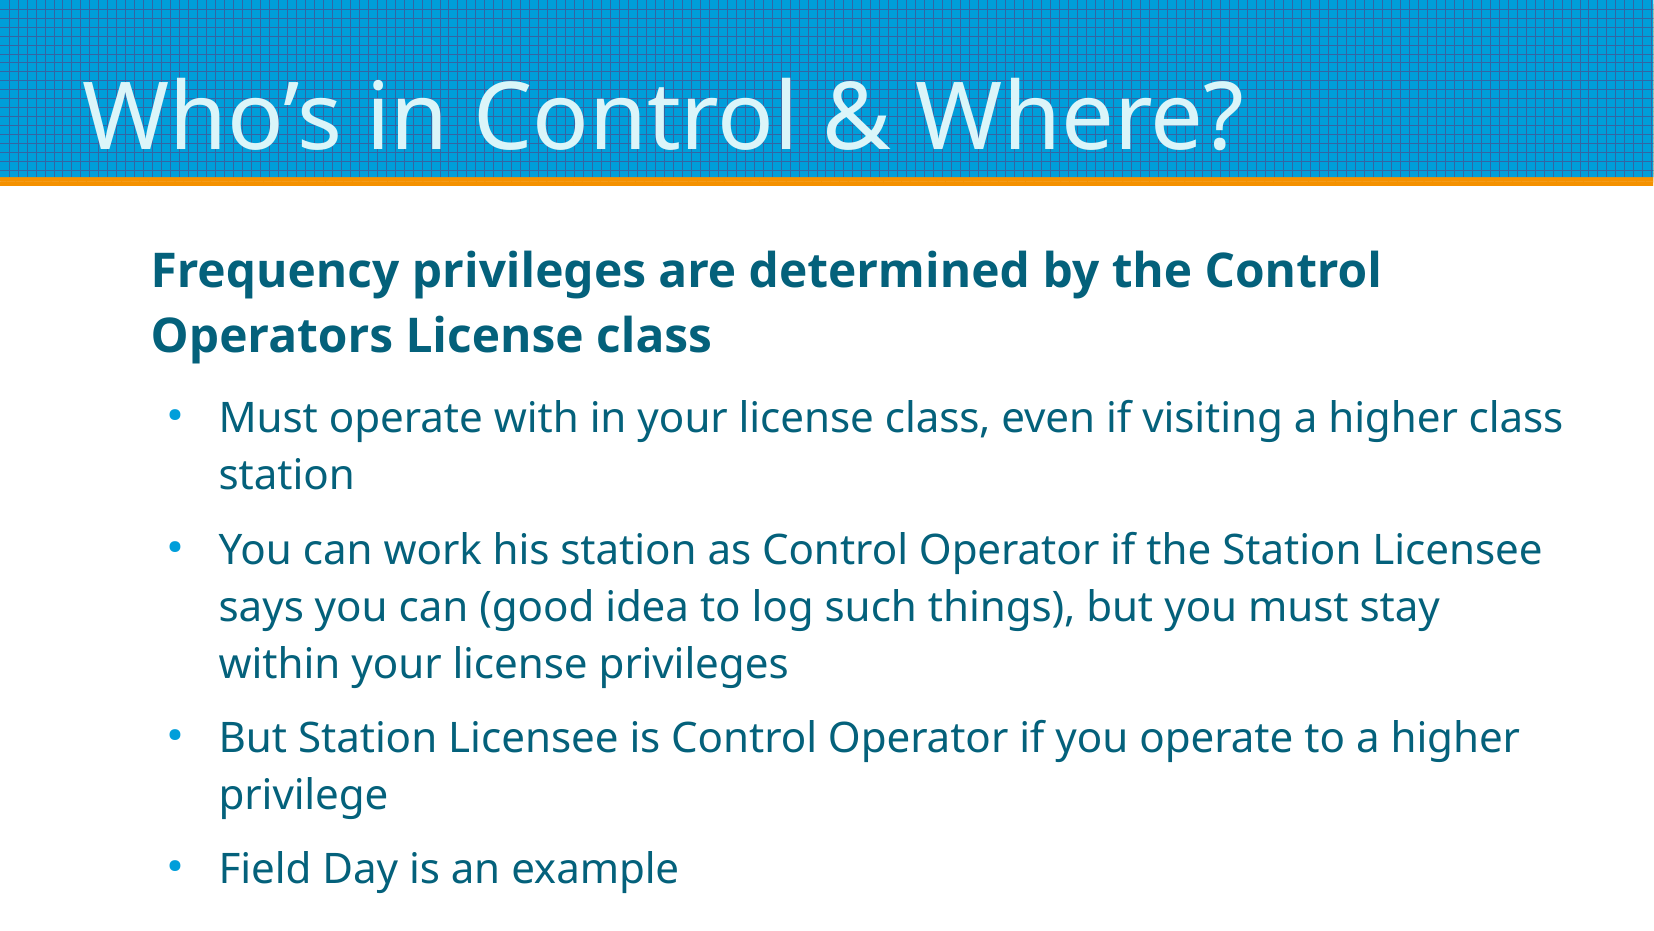

# Who’s in Control & Where?
Frequency privileges are determined by the Control Operators License class
Must operate with in your license class, even if visiting a higher class station
You can work his station as Control Operator if the Station Licensee says you can (good idea to log such things), but you must stay within your license privileges
But Station Licensee is Control Operator if you operate to a higher privilege
Field Day is an example